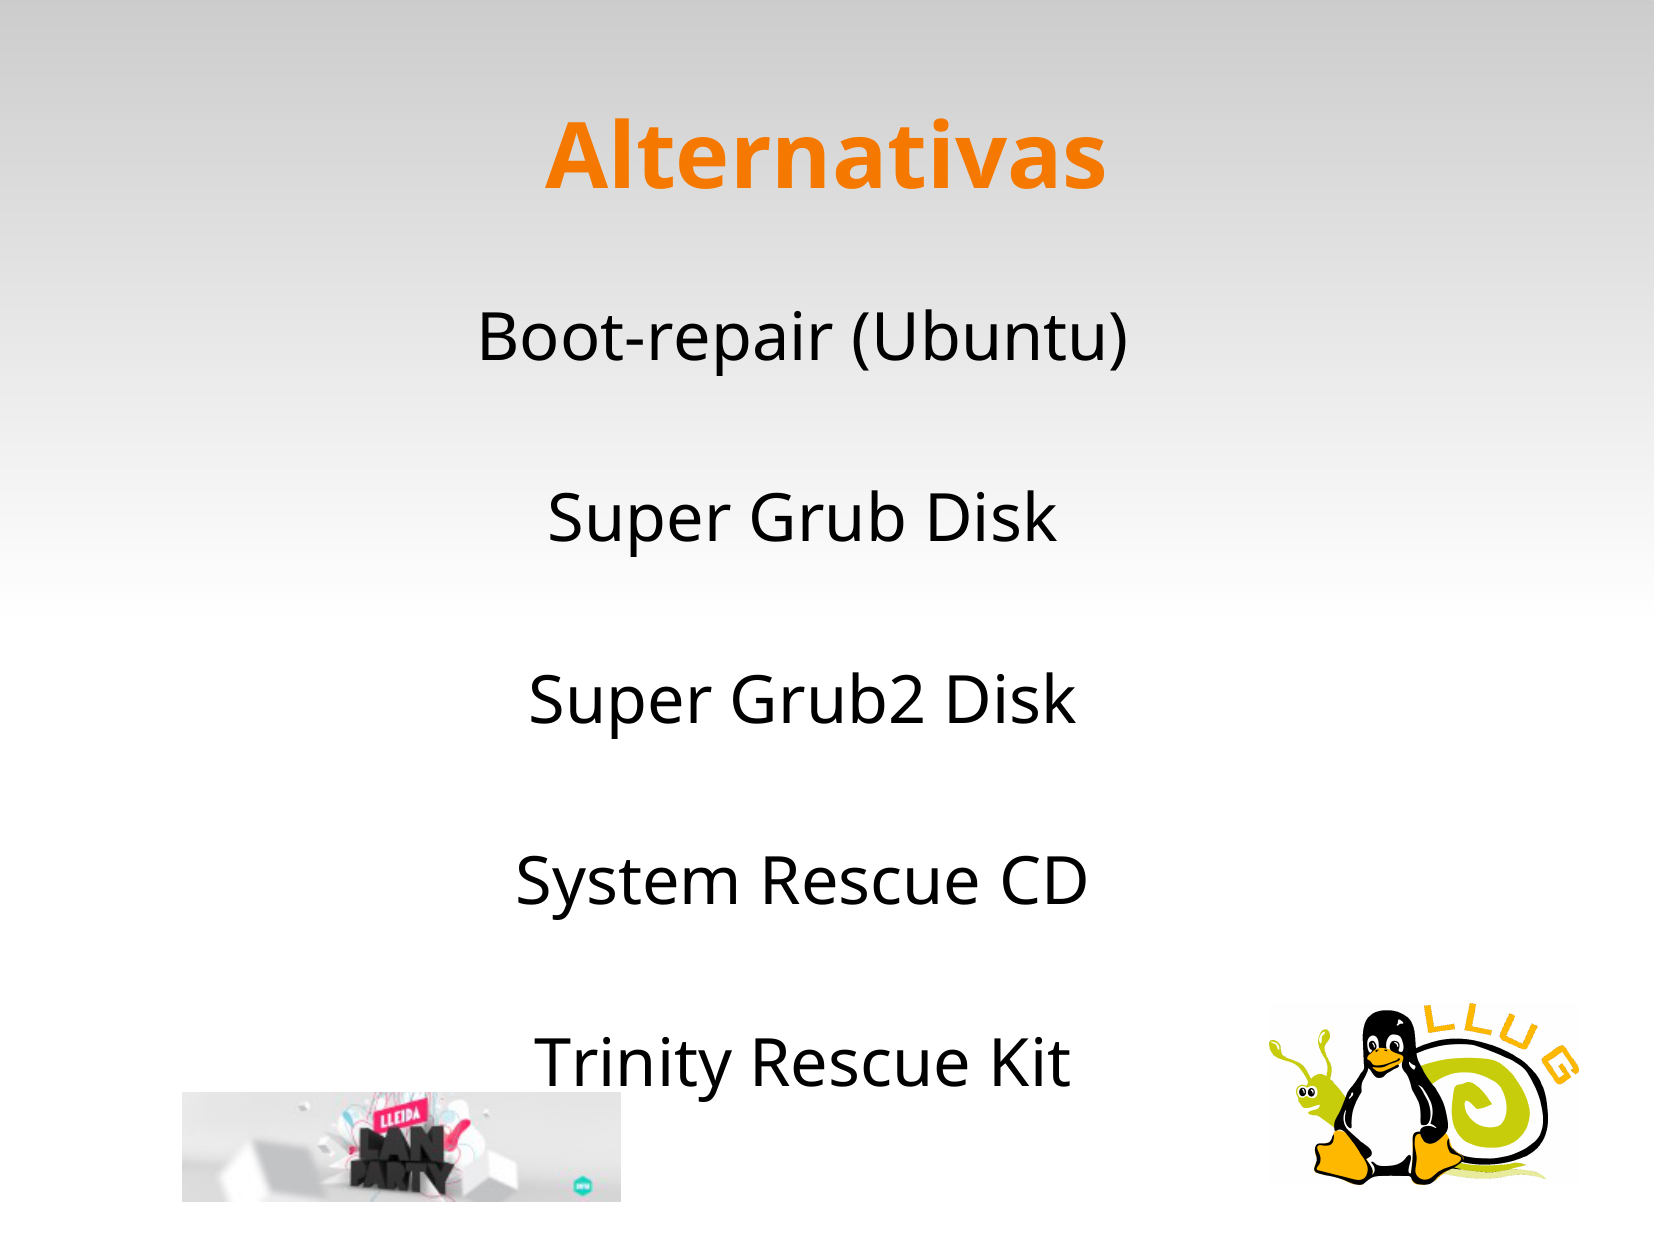

# Alternativas
Boot-repair (Ubuntu)
Super Grub Disk
Super Grub2 Disk
System Rescue CD
Trinity Rescue Kit